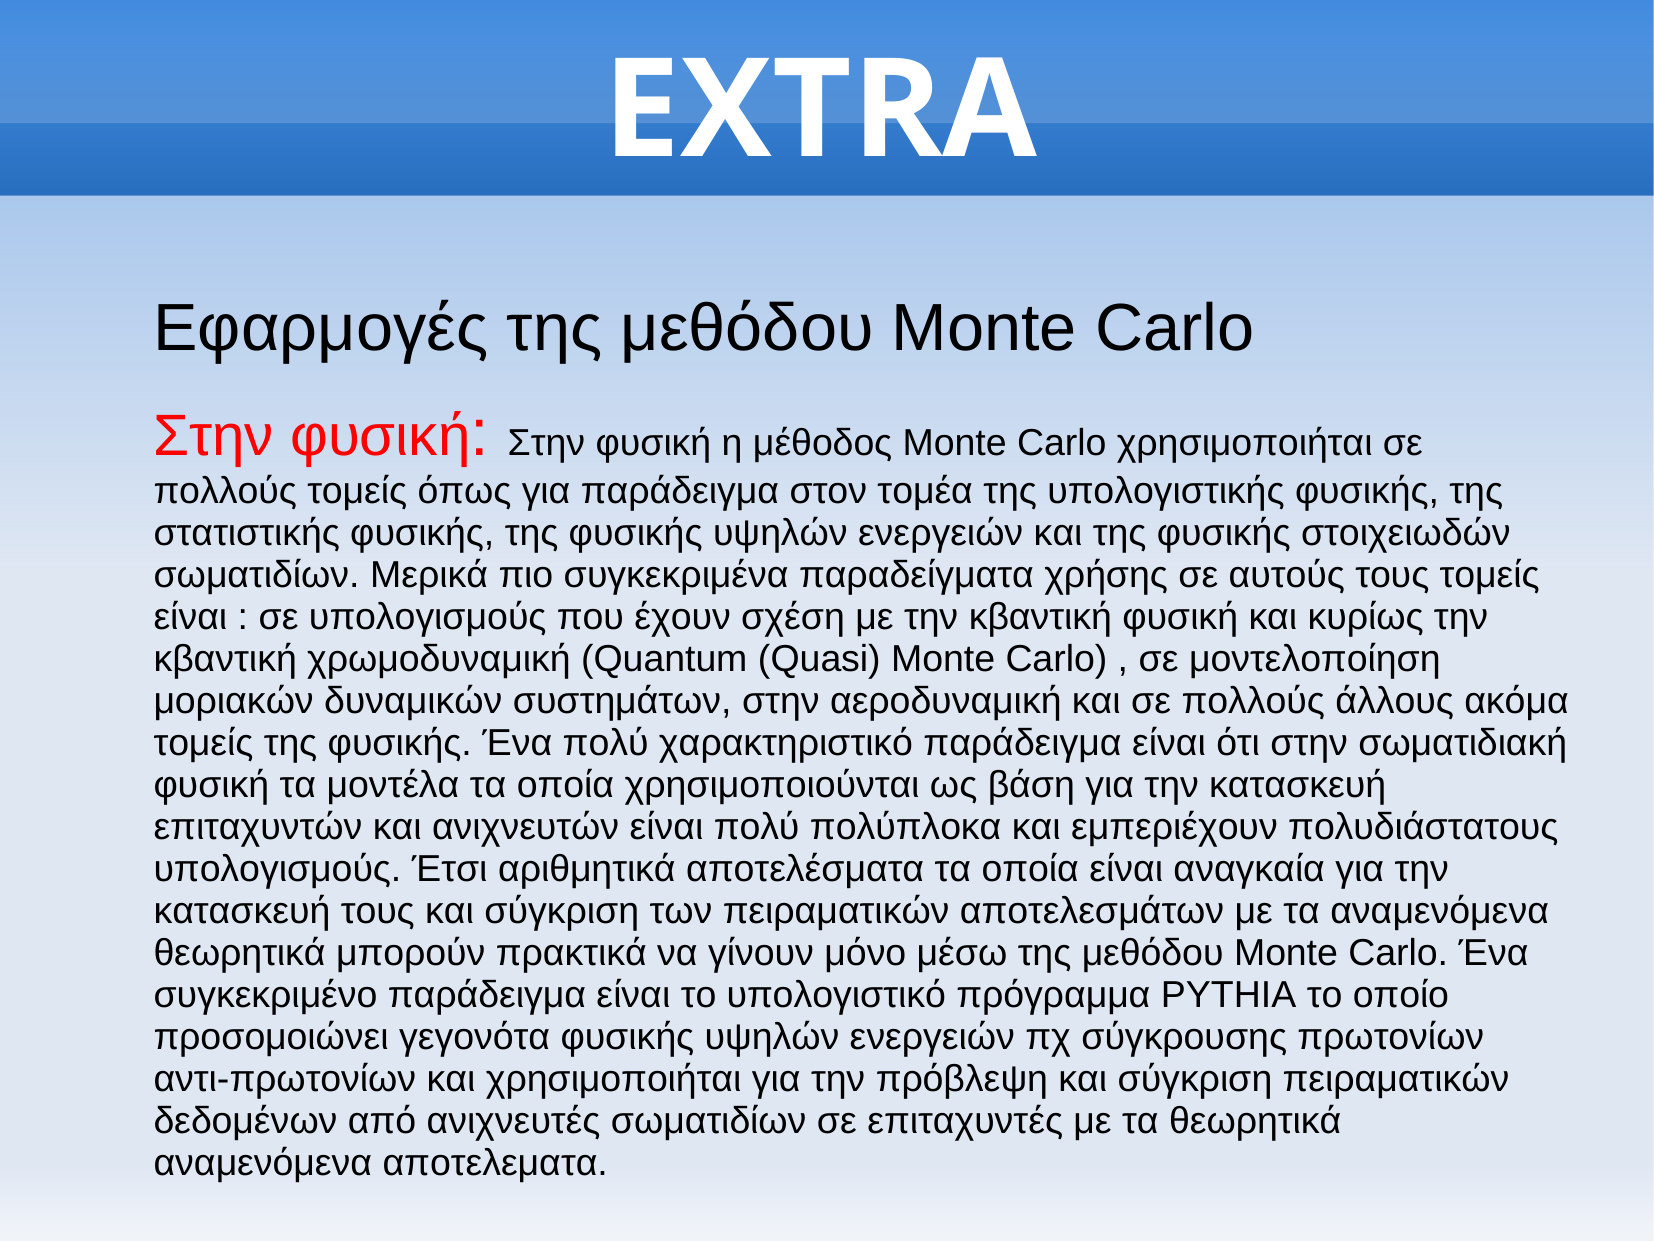

# EXTRA
Εφαρμογές της μεθόδου Monte Carlo
Στην φυσική: Στην φυσική η μέθοδος Monte Carlo χρησιμοποιήται σε πολλούς τομείς όπως για παράδειγμα στον τομέα της υπολογιστικής φυσικής, της στατιστικής φυσικής, της φυσικής υψηλών ενεργειών και της φυσικής στοιχειωδών σωματιδίων. Μερικά πιο συγκεκριμένα παραδείγματα χρήσης σε αυτούς τους τομείς είναι : σε υπολογισμούς που έχουν σχέση με την κβαντική φυσική και κυρίως την κβαντική χρωμοδυναμική (Quantum (Quasi) Monte Carlo) , σε μοντελοποίηση μοριακών δυναμικών συστημάτων, στην αεροδυναμική και σε πολλούς άλλους ακόμα τομείς της φυσικής. Ένα πολύ χαρακτηριστικό παράδειγμα είναι ότι στην σωματιδιακή φυσική τα μοντέλα τα οποία χρησιμοποιούνται ως βάση για την κατασκευή επιταχυντών και ανιχνευτών είναι πολύ πολύπλοκα και εμπεριέχουν πολυδιάστατους υπολογισμούς. Έτσι αριθμητικά αποτελέσματα τα οποία είναι αναγκαία για την κατασκευή τους και σύγκριση των πειραματικών αποτελεσμάτων με τα αναμενόμενα θεωρητικά μπορούν πρακτικά να γίνουν μόνο μέσω της μεθόδου Monte Carlo. Ένα συγκεκριμένο παράδειγμα είναι το υπολογιστικό πρόγραμμα PYTHIA το οποίο προσομοιώνει γεγονότα φυσικής υψηλών ενεργειών πχ σύγκρουσης πρωτονίων αντι-πρωτονίων και χρησιμοποιήται για την πρόβλεψη και σύγκριση πειραματικών δεδομένων από ανιχνευτές σωματιδίων σε επιταχυντές με τα θεωρητικά αναμενόμενα αποτελεματα.